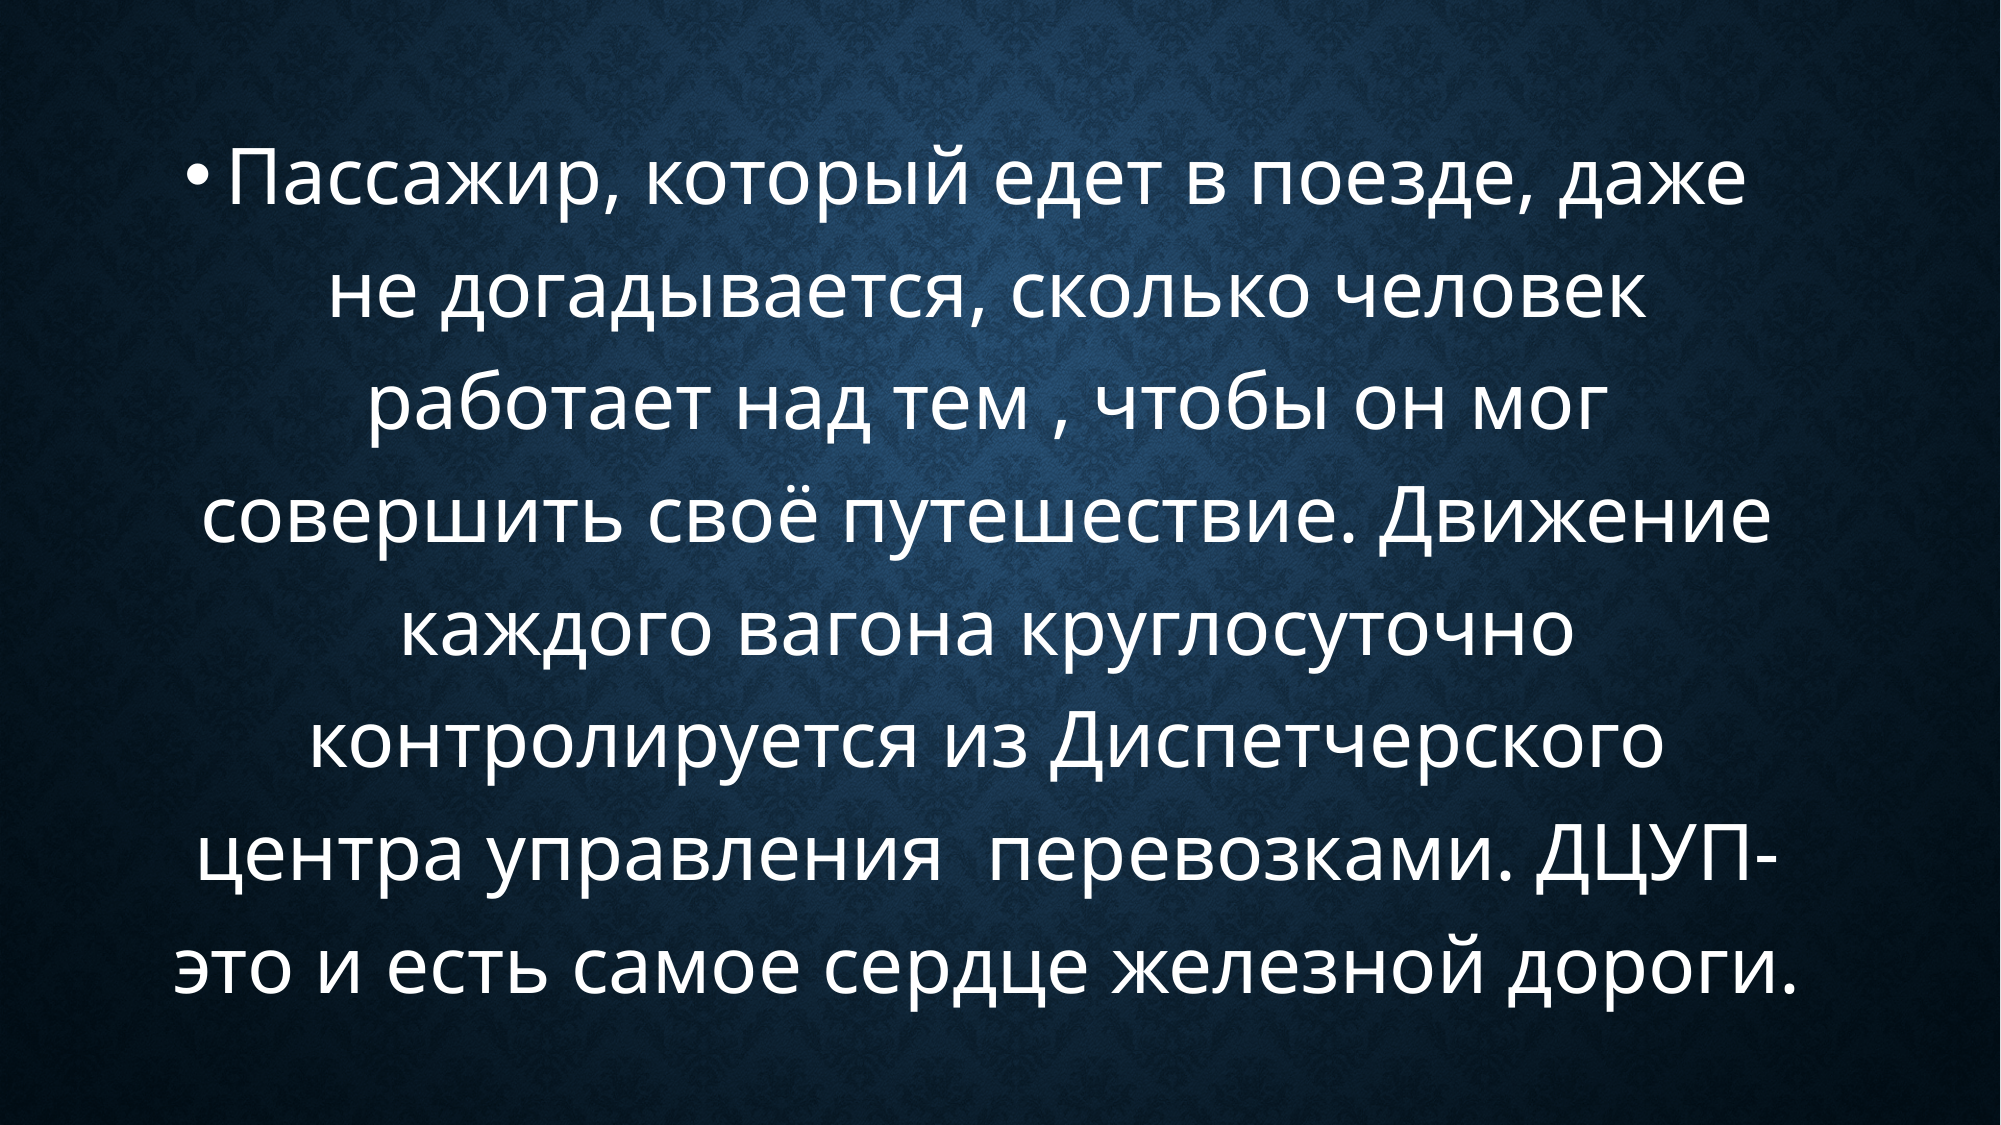

# Пассажир, который едет в поезде, даже не догадывается, сколько человек работает над тем , чтобы он мог совершить своё путешествие. Движение каждого вагона круглосуточно контролируется из Диспетчерского центра управления перевозками. ДЦУП- это и есть самое сердце железной дороги.